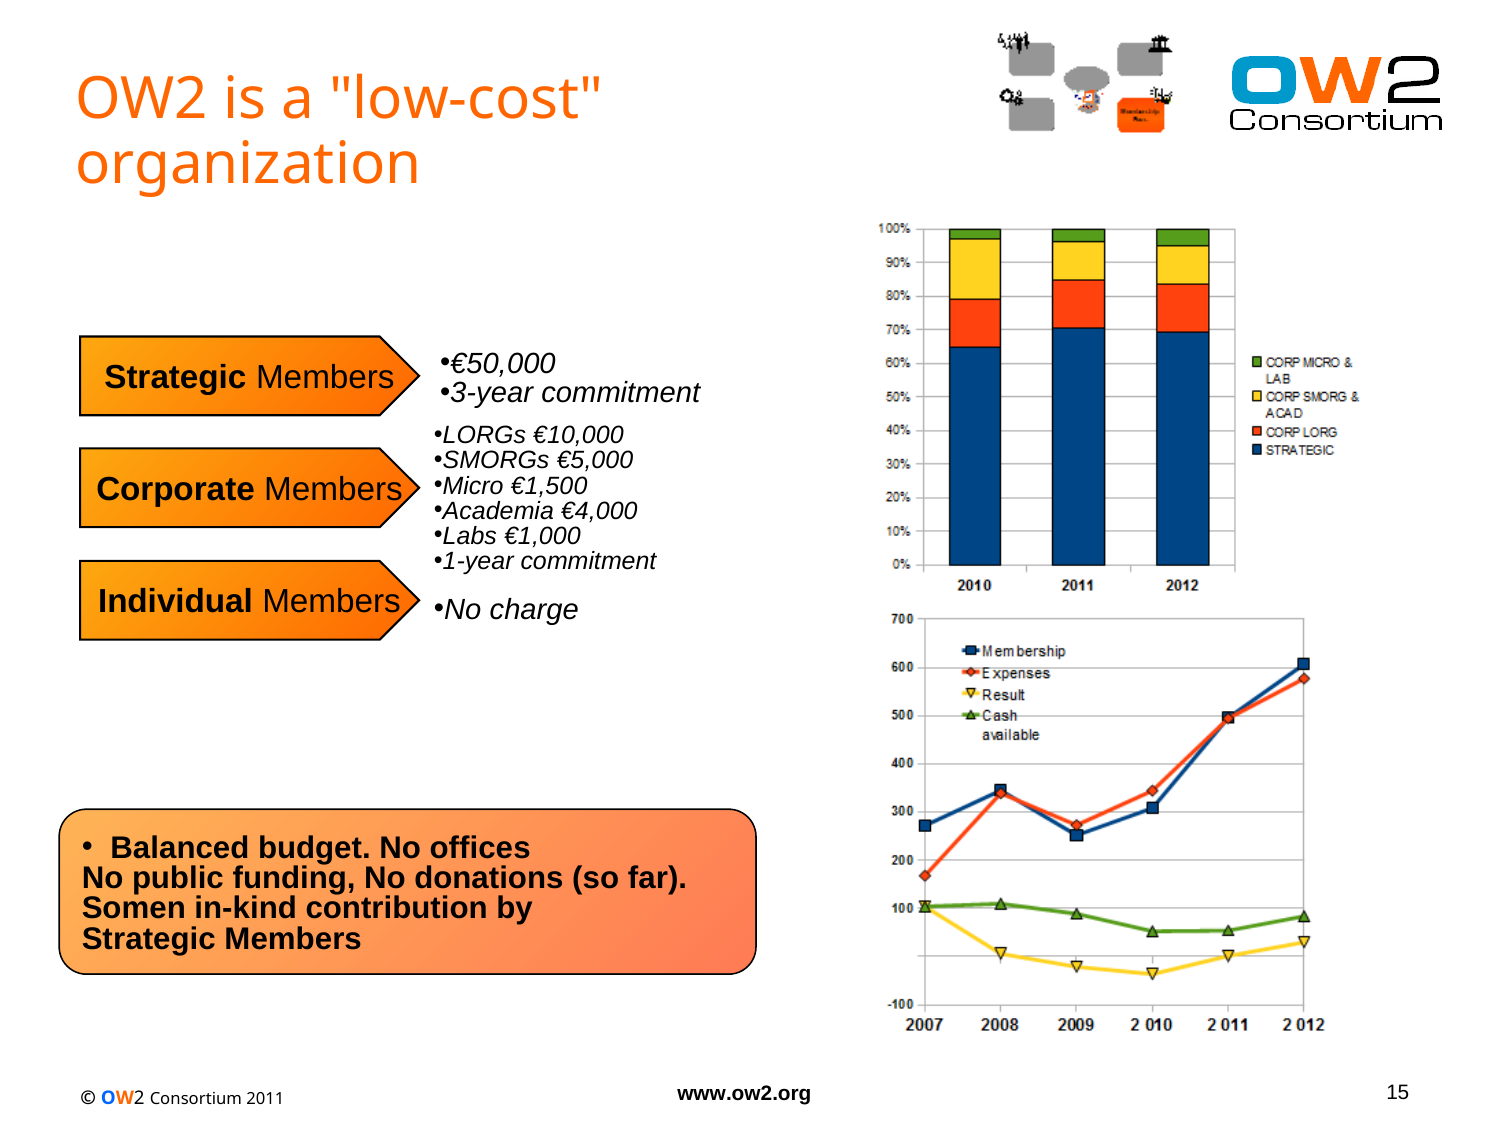

# OW2 is a "low-cost" organization
Strategic Members
€50,000
3-year commitment
LORGs €10,000
SMORGs €5,000
Micro €1,500
Academia €4,000
Labs €1,000
1-year commitment
Corporate Members
Individual Members
No charge
 Balanced budget. No offices
No public funding, No donations (so far).
Somen in-kind contribution by
Strategic Members
15